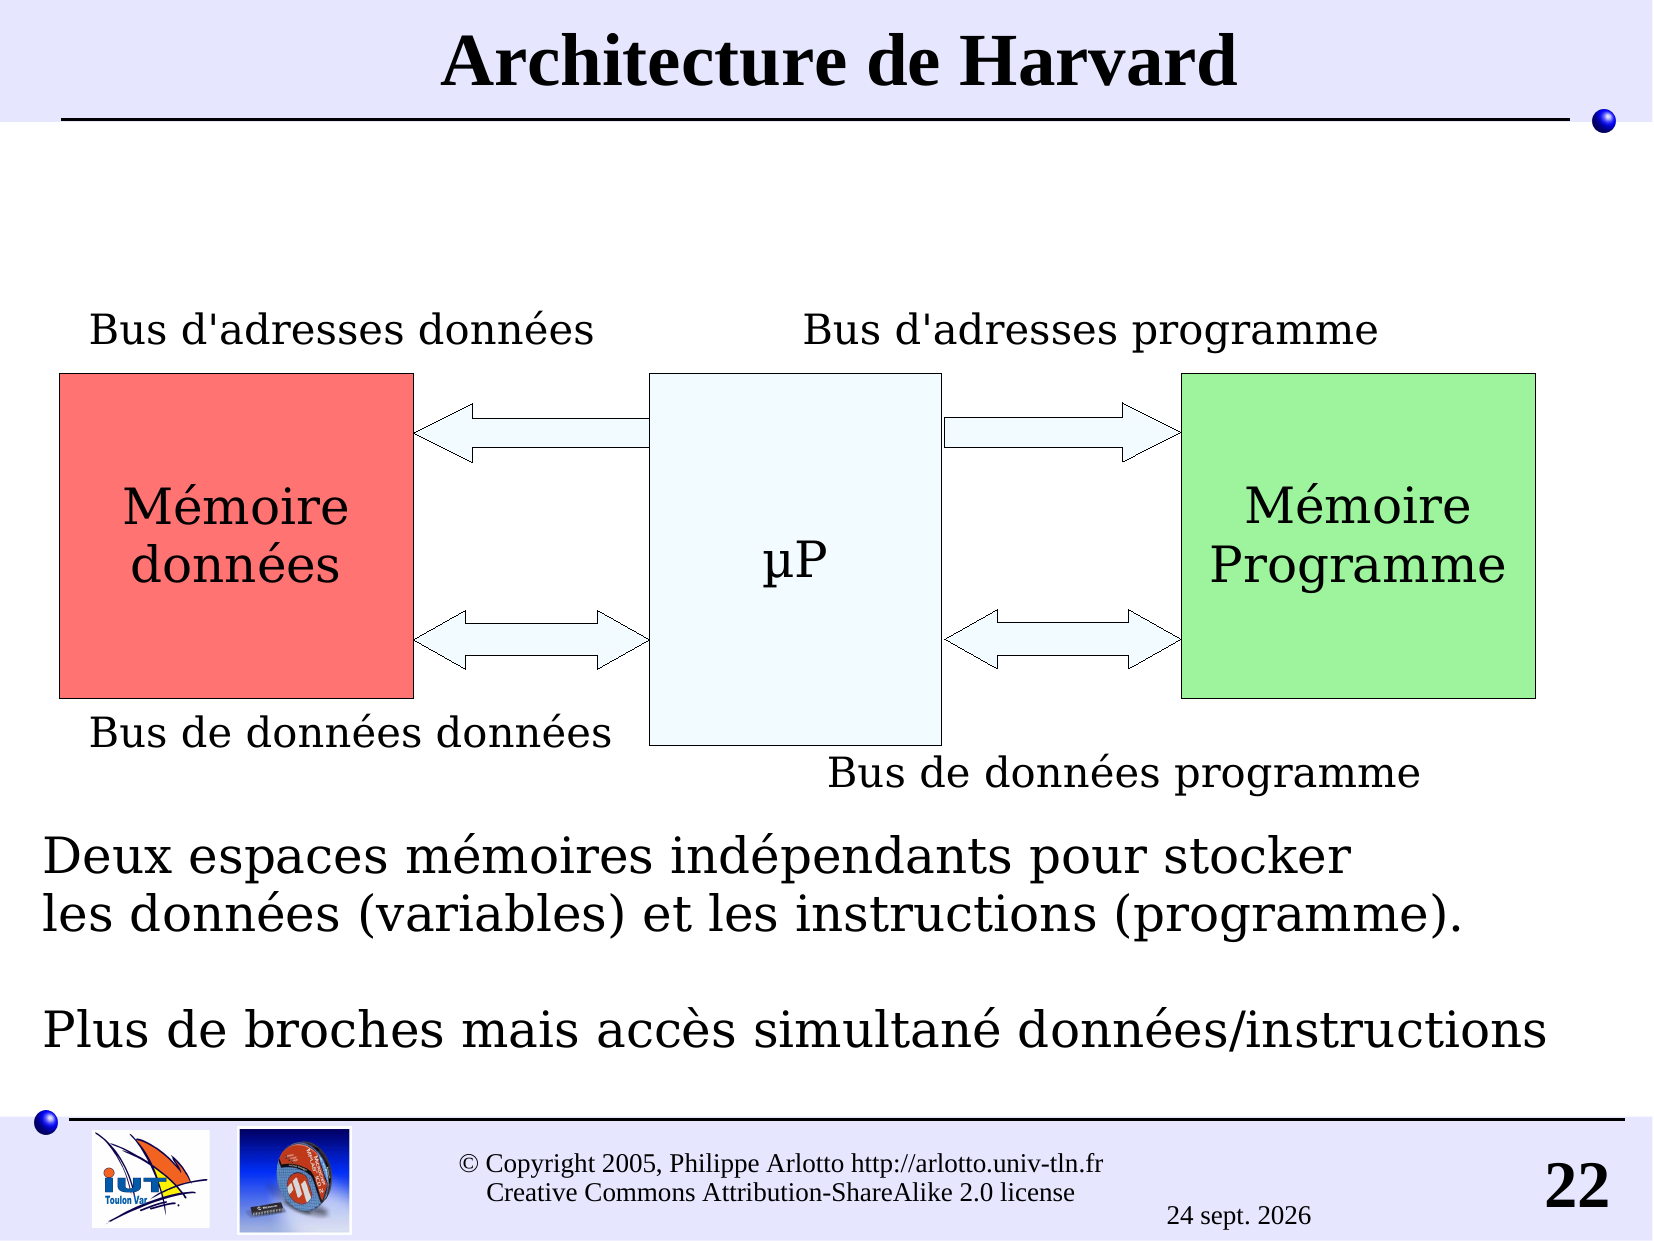

# Architecture de Harvard
Bus d'adresses données
Bus d'adresses programme
µP
Mémoire
Programme
Mémoire
données
Bus de données données
Bus de données programme
Deux espaces mémoires indépendants pour stocker
les données (variables) et les instructions (programme).
Plus de broches mais accès simultané données/instructions